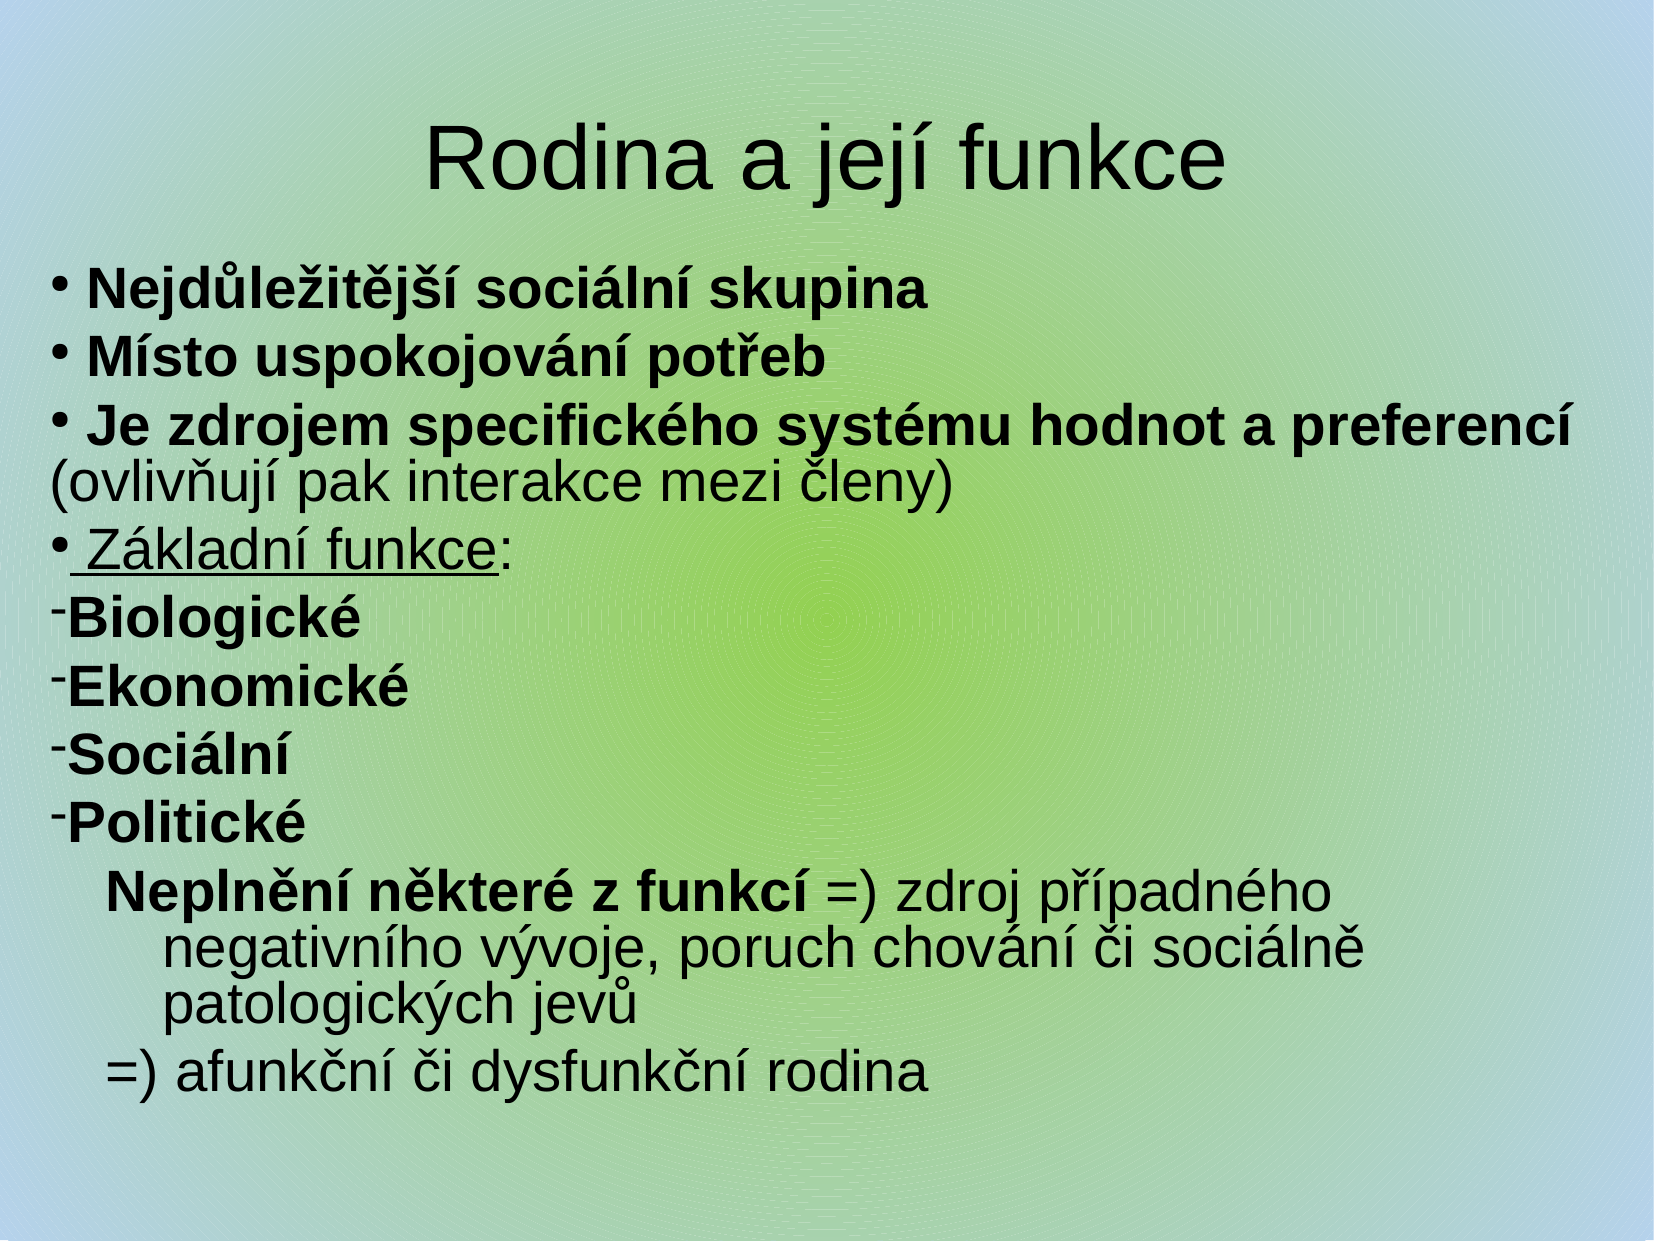

# Rodina a její funkce
 Nejdůležitější sociální skupina
 Místo uspokojování potřeb
 Je zdrojem specifického systému hodnot a preferencí (ovlivňují pak interakce mezi členy)
 Základní funkce:
Biologické
Ekonomické
Sociální
Politické
Neplnění některé z funkcí =) zdroj případného negativního vývoje, poruch chování či sociálně patologických jevů
=) afunkční či dysfunkční rodina